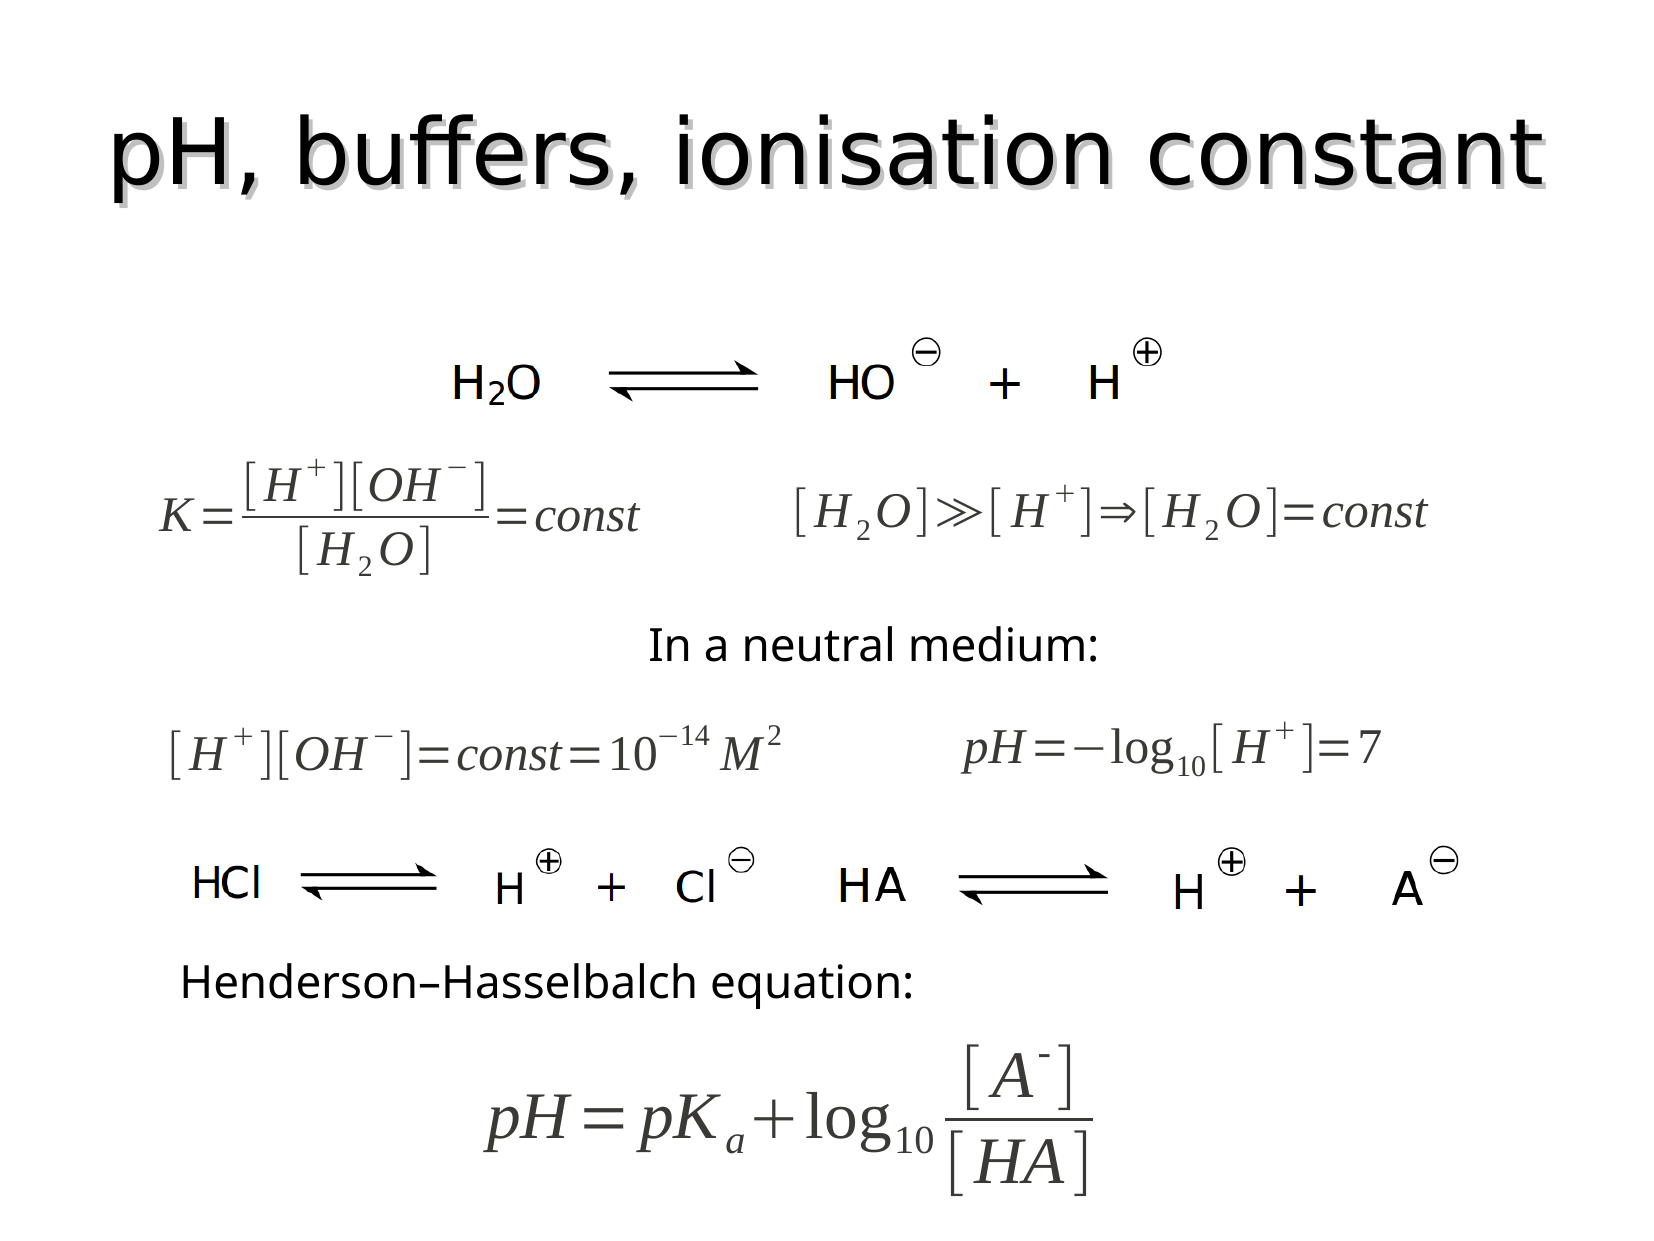

# pH, buffers, ionisation constant
In a neutral medium:
Henderson–Hasselbalch equation: